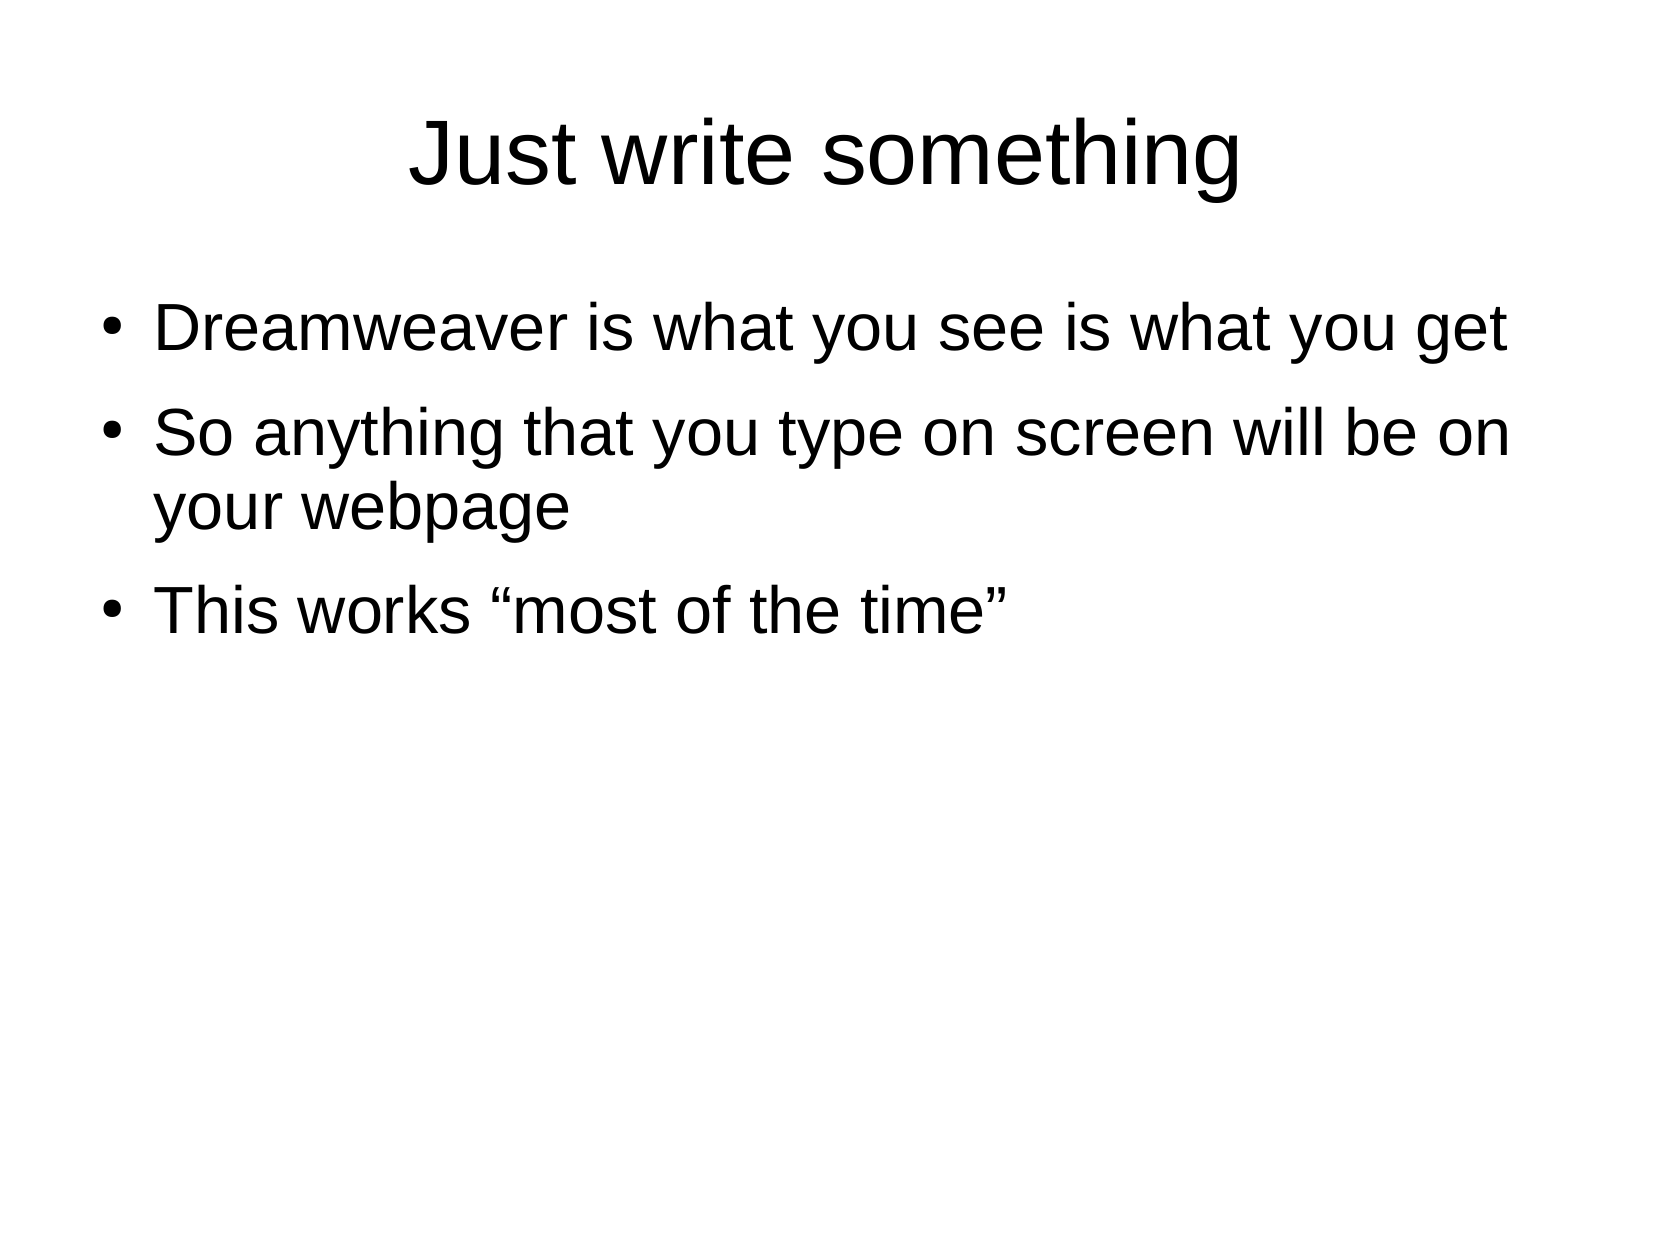

# Just write something
Dreamweaver is what you see is what you get
So anything that you type on screen will be on your webpage
This works “most of the time”